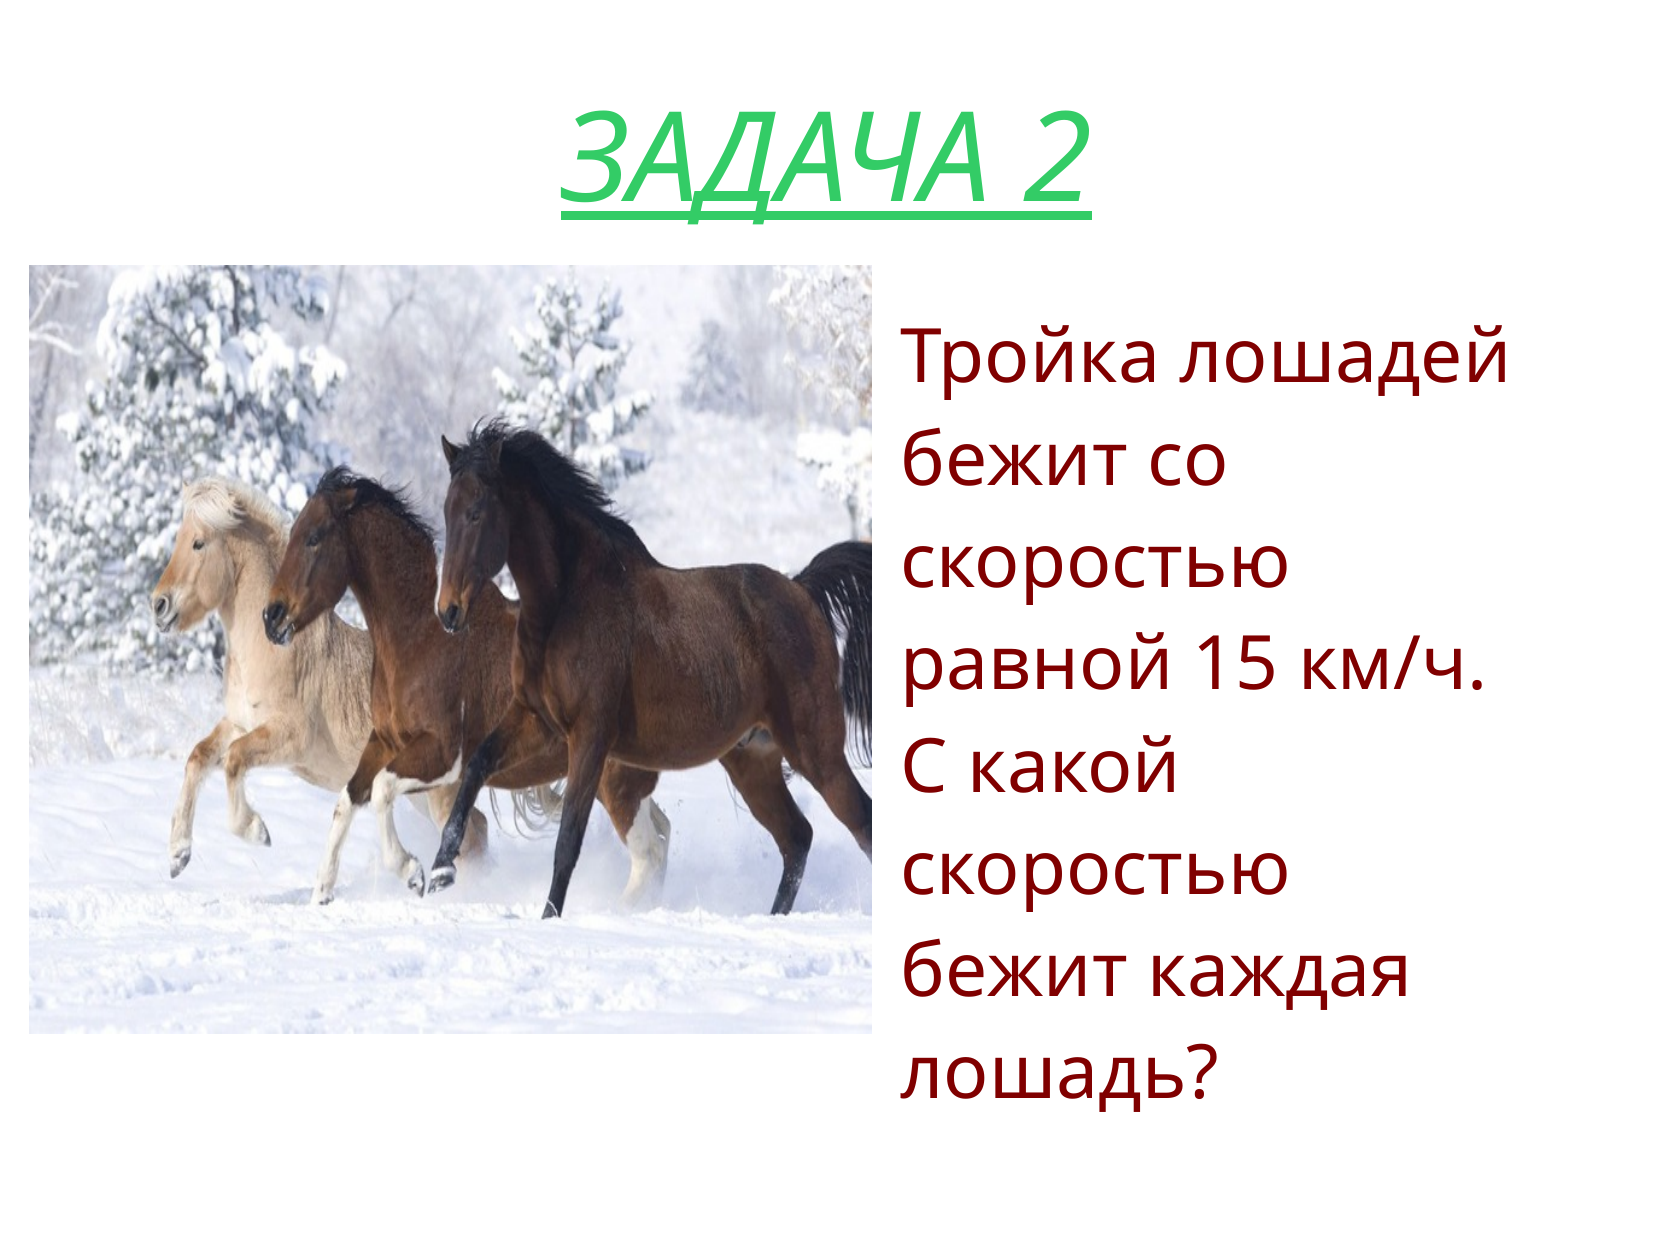

# ЗАДАЧА 2
Тройка лошадей бежит со скоростью равной 15 км/ч. С какой скоростью бежит каждая лошадь?